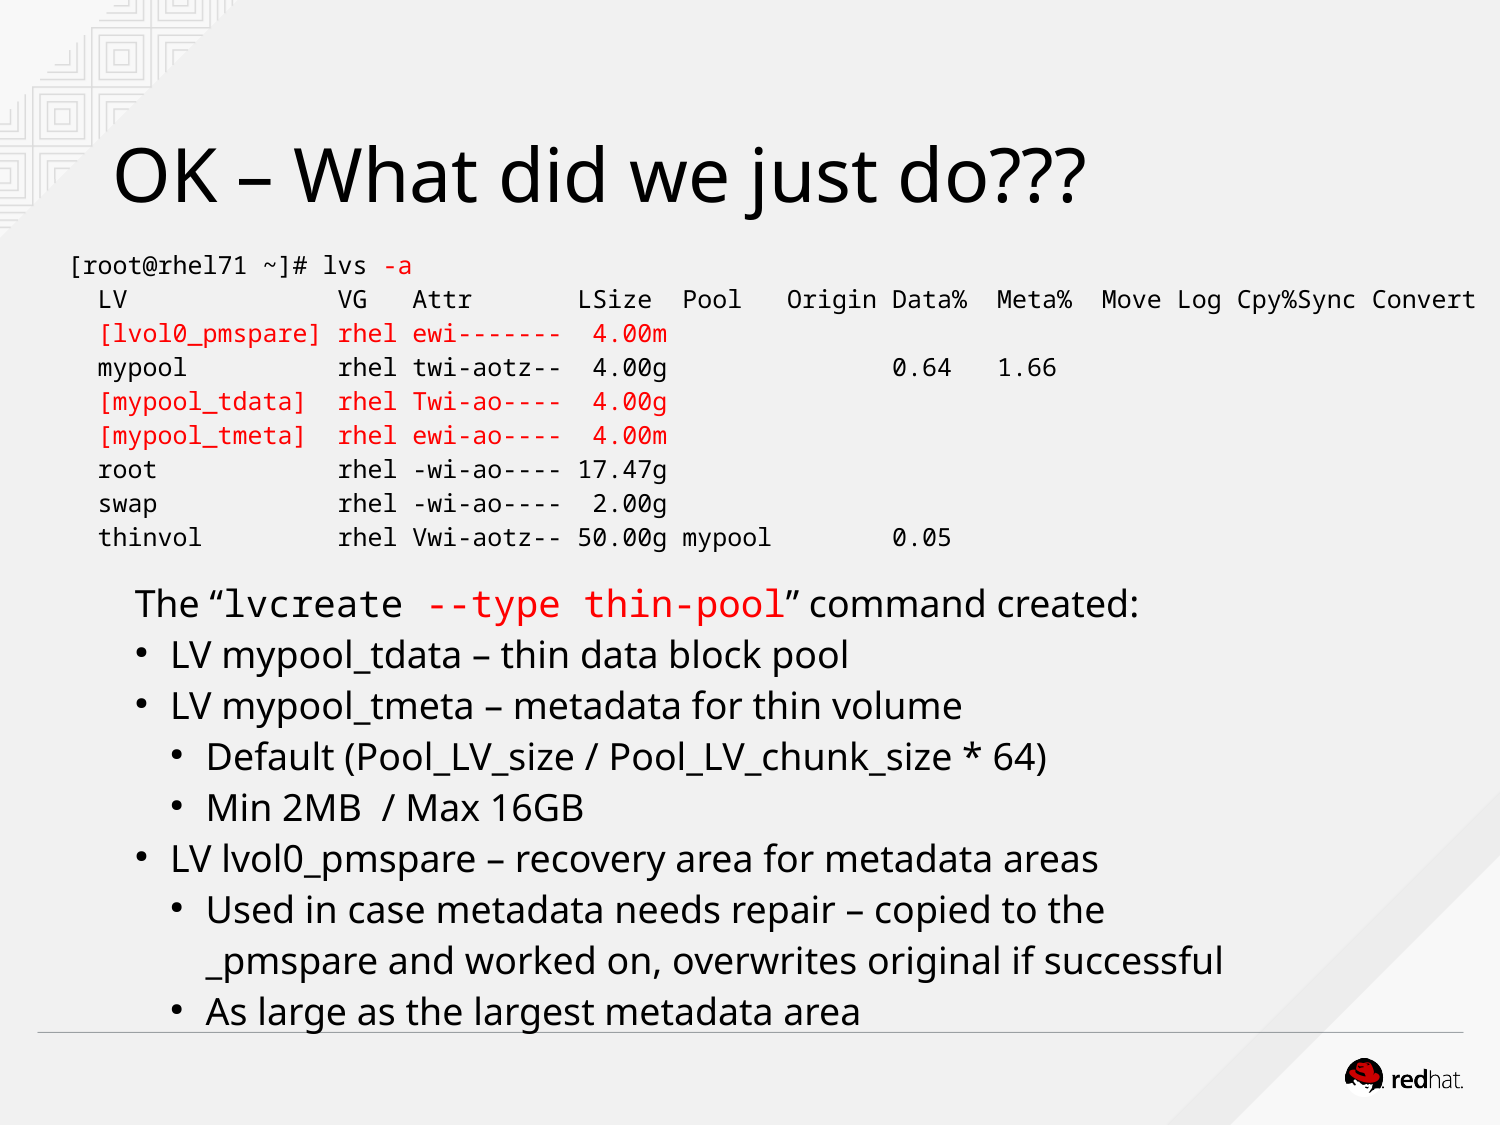

# OK – What did we just do???
[root@rhel71 ~]# lvs -a
 LV VG Attr LSize Pool Origin Data% Meta% Move Log Cpy%Sync Convert
 [lvol0_pmspare] rhel ewi------- 4.00m
 mypool rhel twi-aotz-- 4.00g 0.64 1.66
 [mypool_tdata] rhel Twi-ao---- 4.00g
 [mypool_tmeta] rhel ewi-ao---- 4.00m
 root rhel -wi-ao---- 17.47g
 swap rhel -wi-ao---- 2.00g
 thinvol rhel Vwi-aotz-- 50.00g mypool 0.05
The “lvcreate --type thin-pool” command created:
LV mypool_tdata – thin data block pool
LV mypool_tmeta – metadata for thin volume
Default (Pool_LV_size / Pool_LV_chunk_size * 64)
Min 2MB / Max 16GB
LV lvol0_pmspare – recovery area for metadata areas
Used in case metadata needs repair – copied to the _pmspare and worked on, overwrites original if successful
As large as the largest metadata area